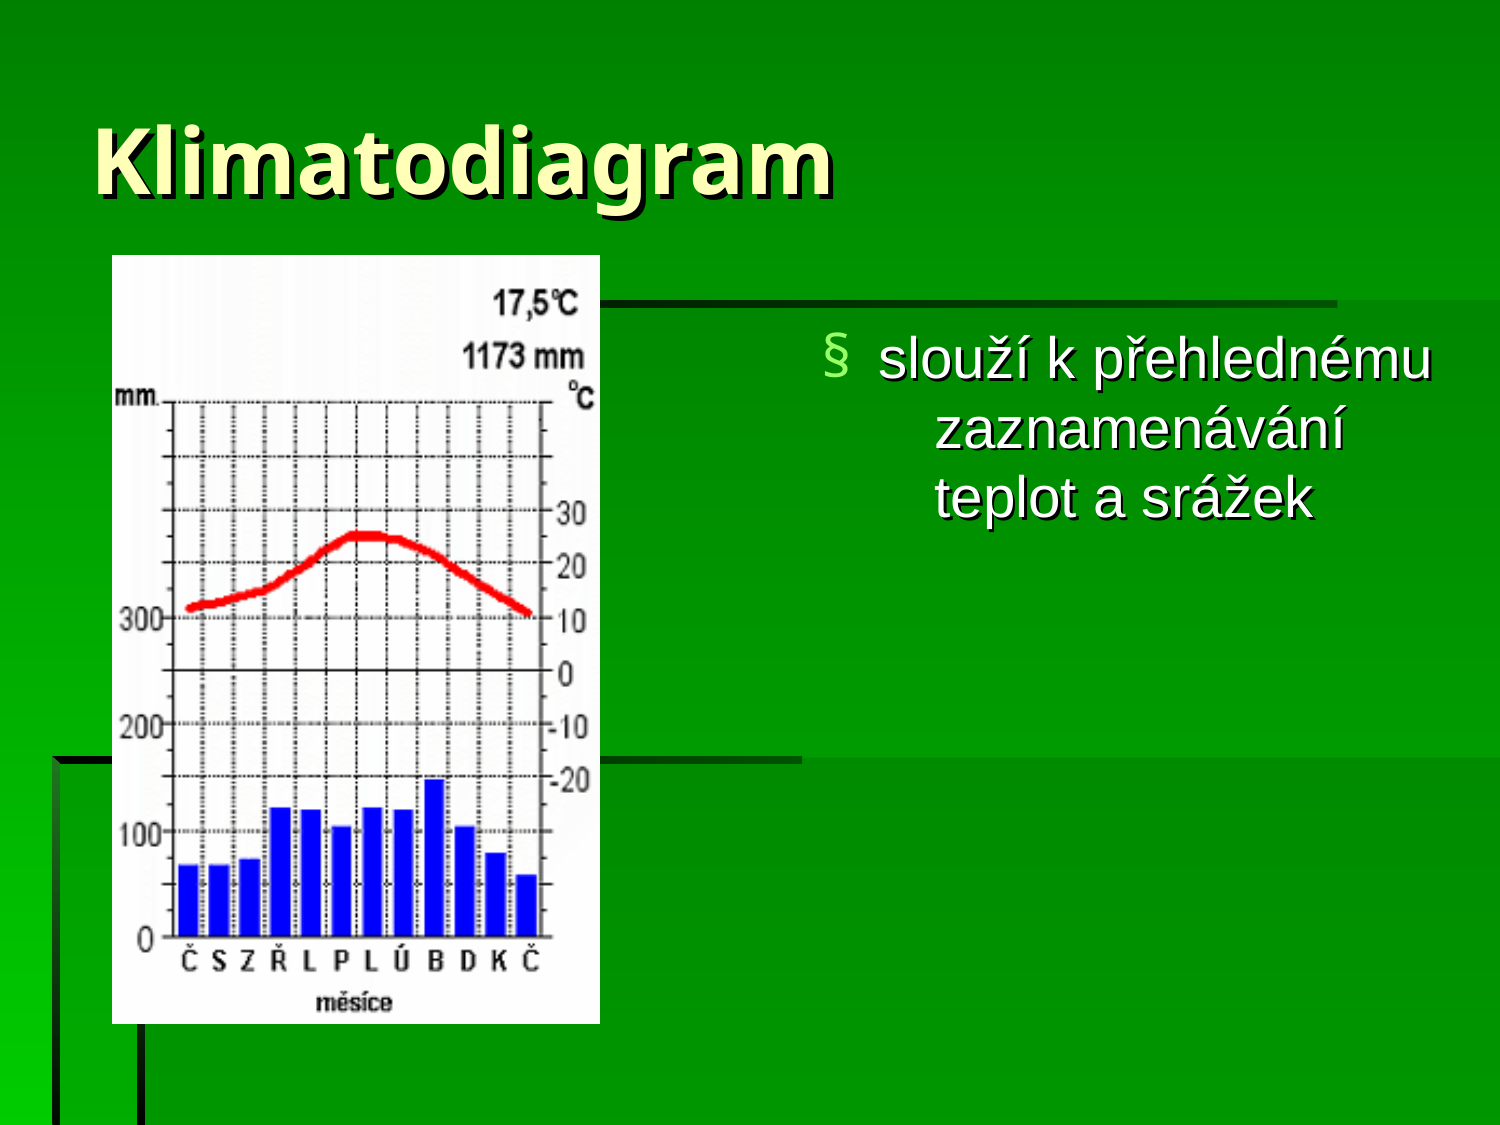

# Klimatodiagram
slouží k přehlednému zaznamenávání teplot a srážek